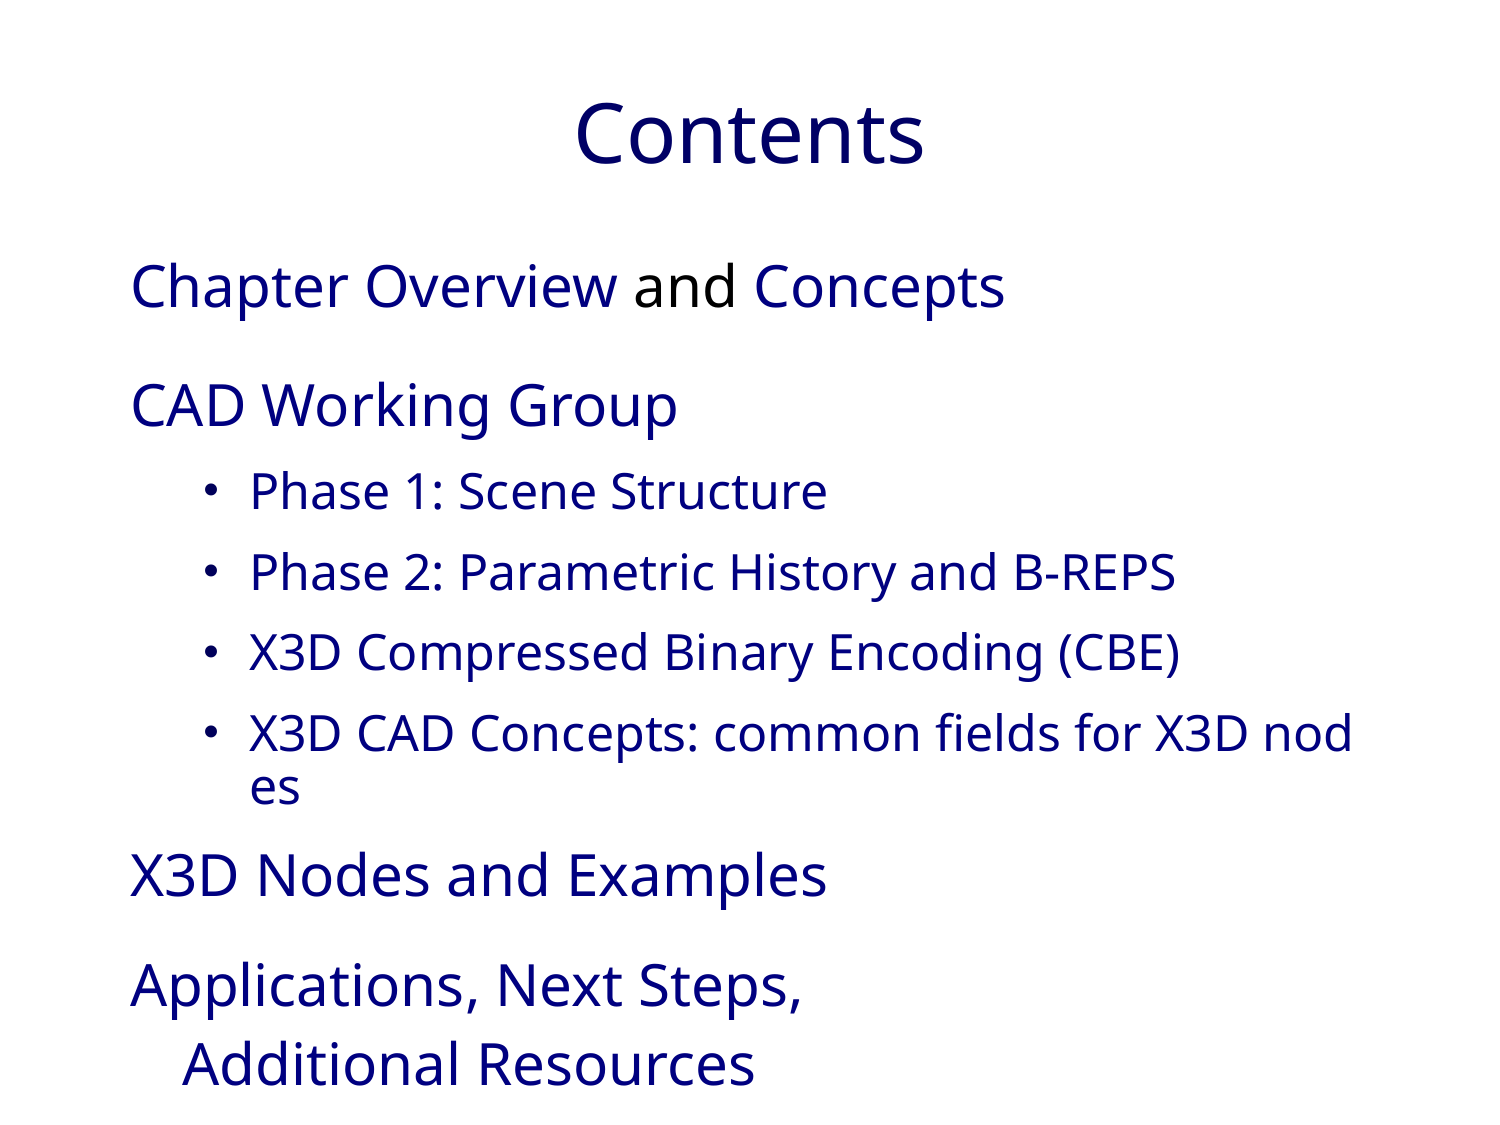

# Contents
Chapter Overview and Concepts
CAD Working Group
Phase 1: Scene Structure
Phase 2: Parametric History and B-REPS
X3D Compressed Binary Encoding (CBE)
X3D CAD Concepts: common fields for X3D nodes
X3D Nodes and Examples
Applications, Next Steps, Additional Resources
Chapter Summary and Suggested Exercises
References